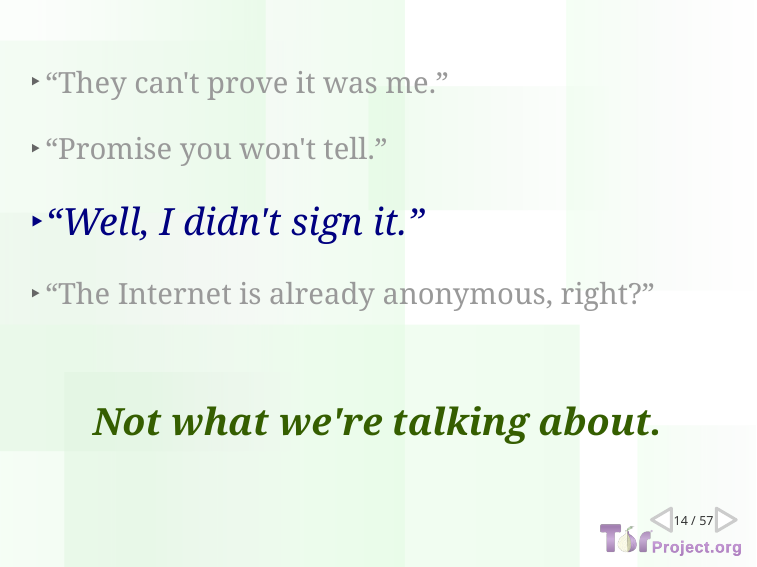

“They can't prove it was me.”
“Promise you won't tell.”
“Well, I didn't sign it.”
“The Internet is already anonymous, right?”
Not what we're talking about.